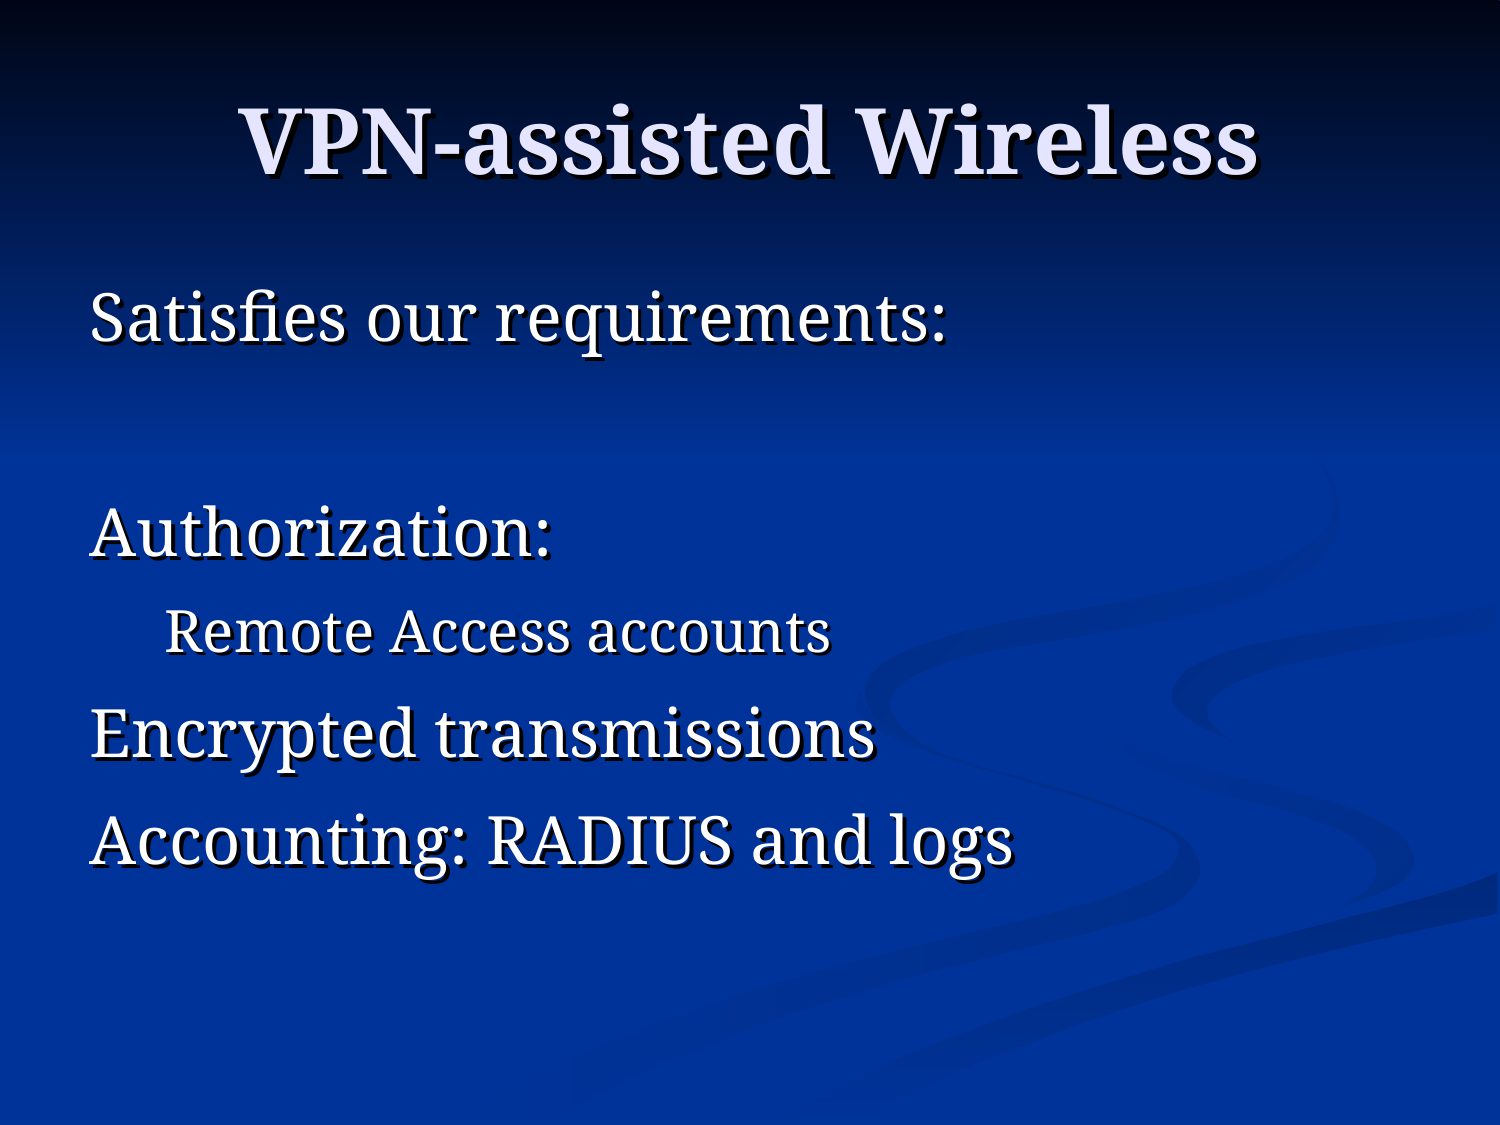

# VPN-assisted Wireless
Satisfies our requirements:
Authorization:
Remote Access accounts
Encrypted transmissions
Accounting: RADIUS and logs